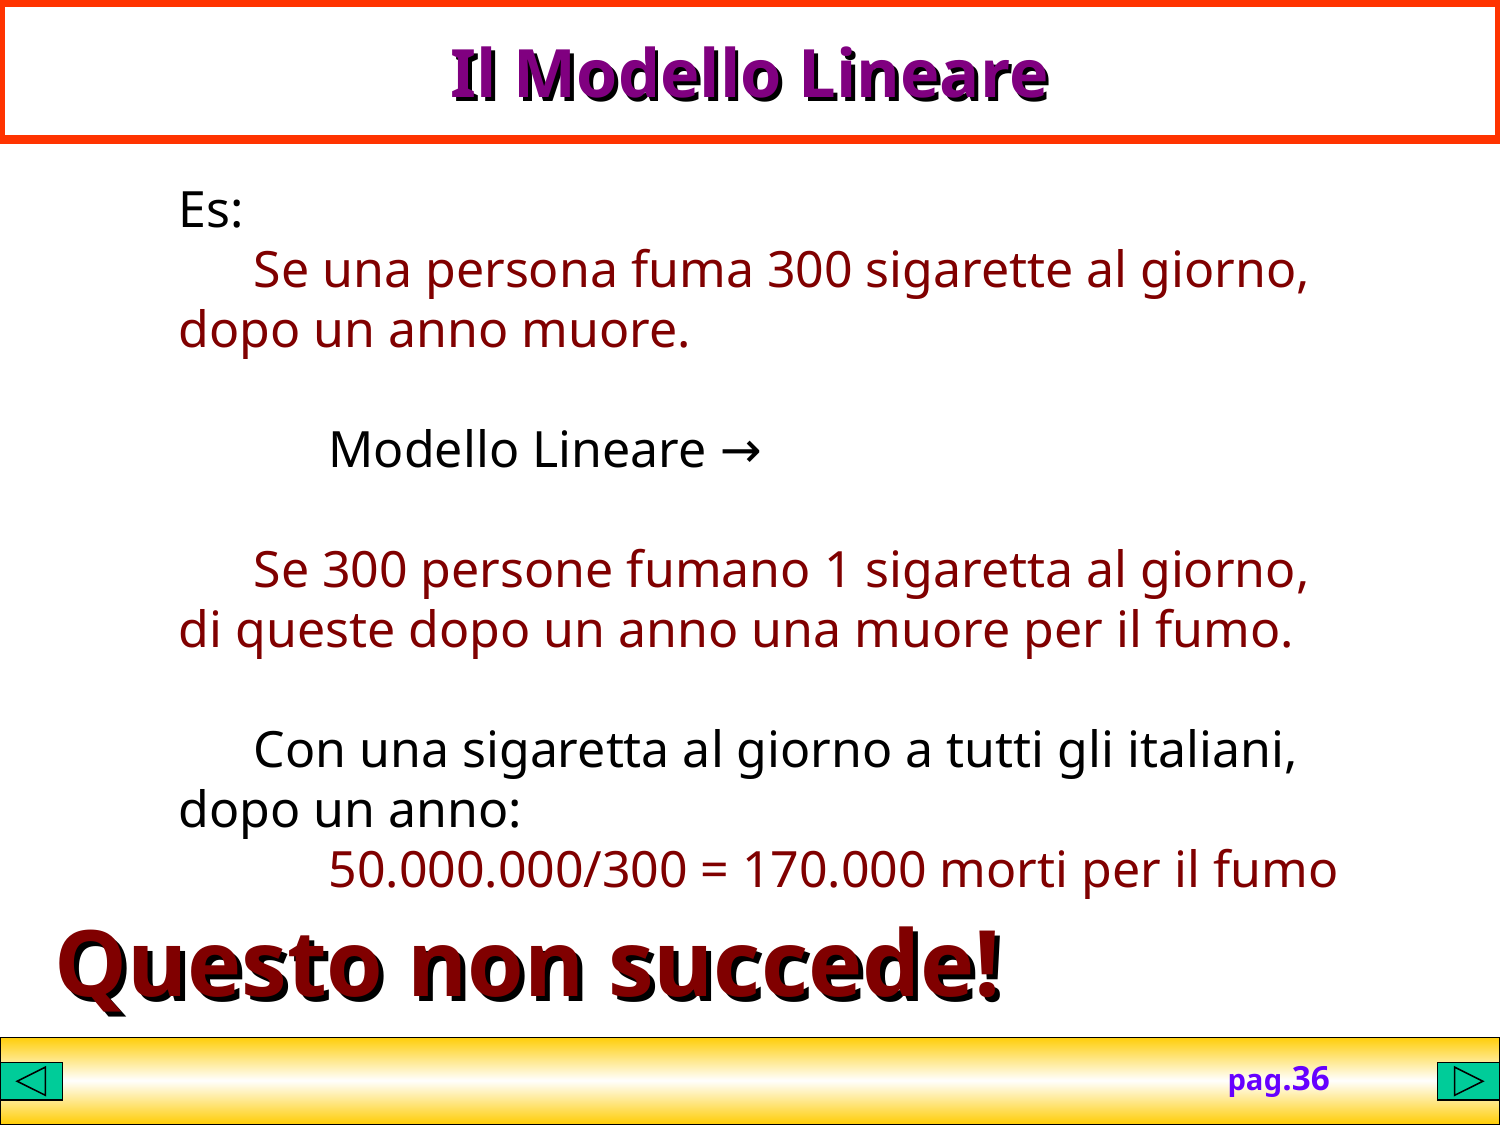

# Il Modello Lineare
Es:
	Se una persona fuma 300 sigarette al giorno,
dopo un anno muore.
		Modello Lineare →
	Se 300 persone fumano 1 sigaretta al giorno,
di queste dopo un anno una muore per il fumo.
	Con una sigaretta al giorno a tutti gli italiani,
dopo un anno:
		50.000.000/300 = 170.000 morti per il fumo
Questo non succede!
36